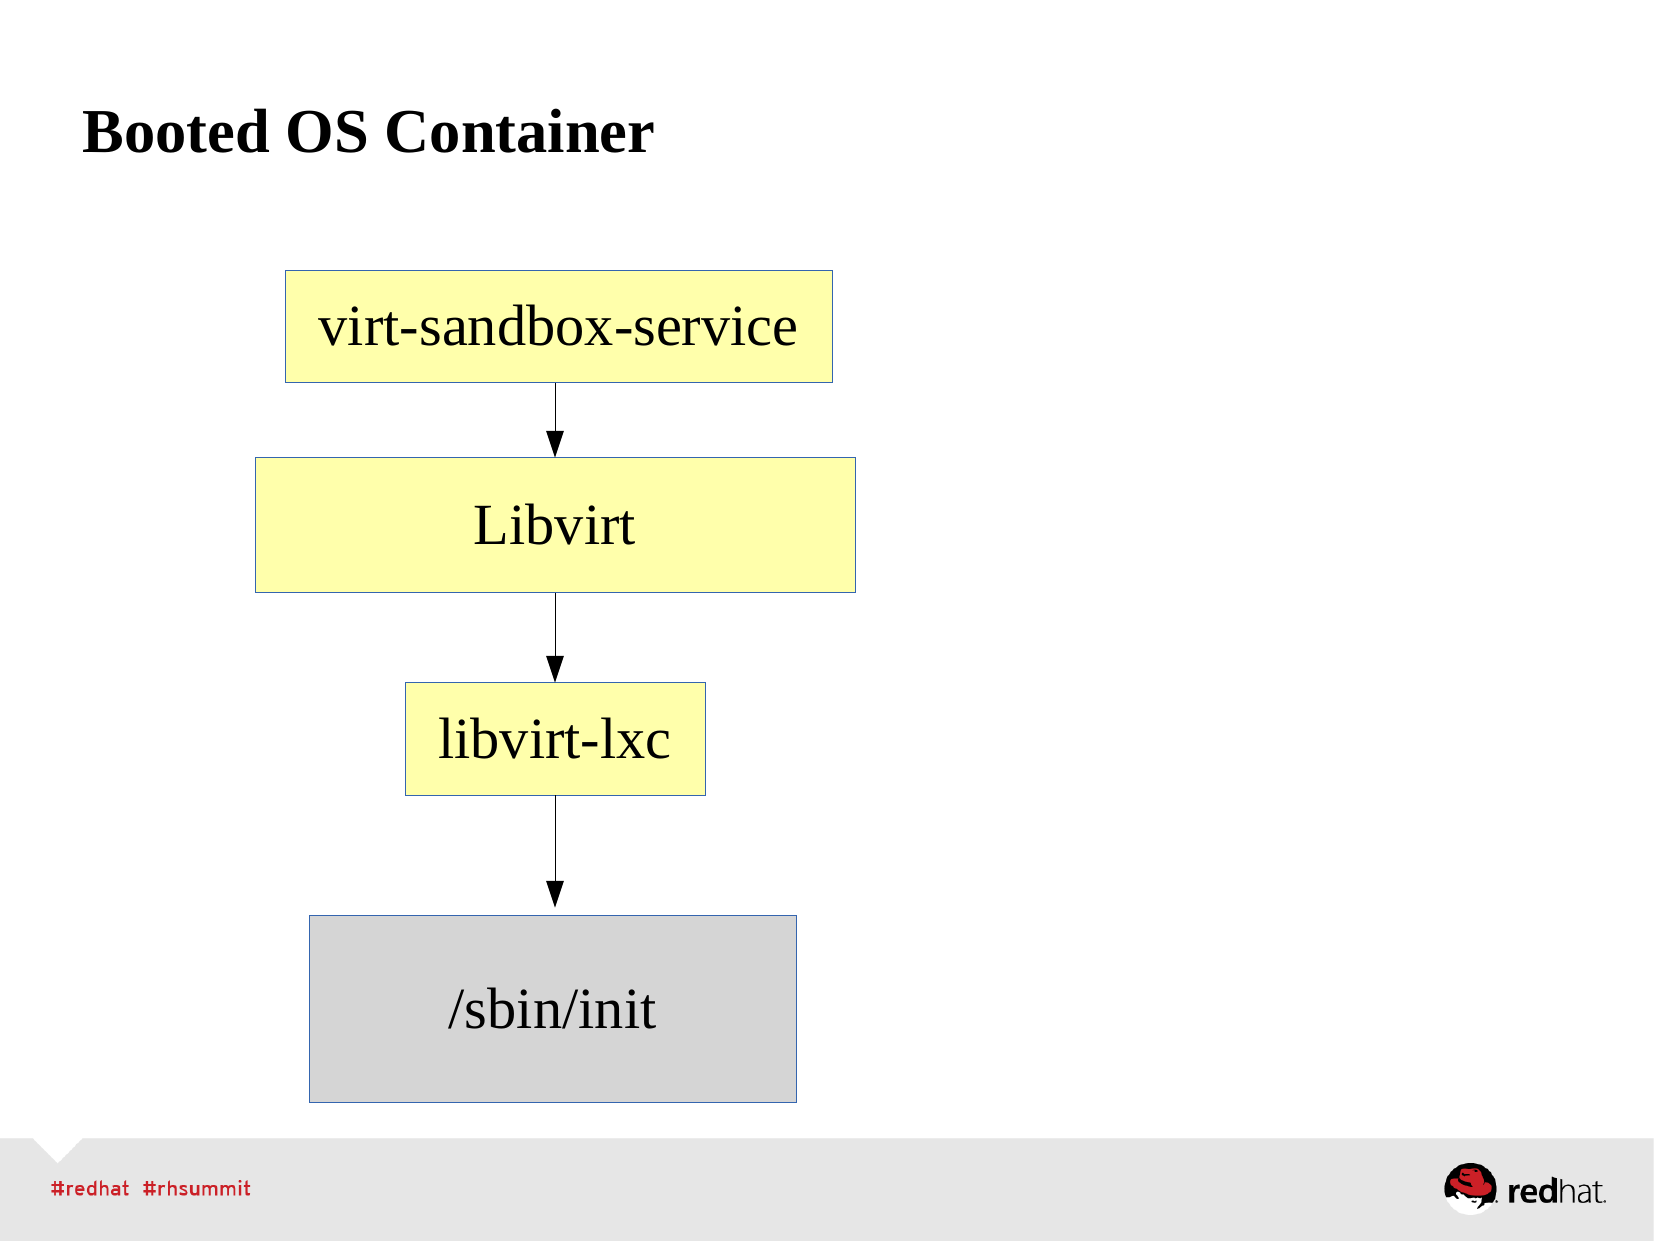

# Booted OS Container
virt-sandbox-service
Libvirt
libvirt-lxc
/sbin/init